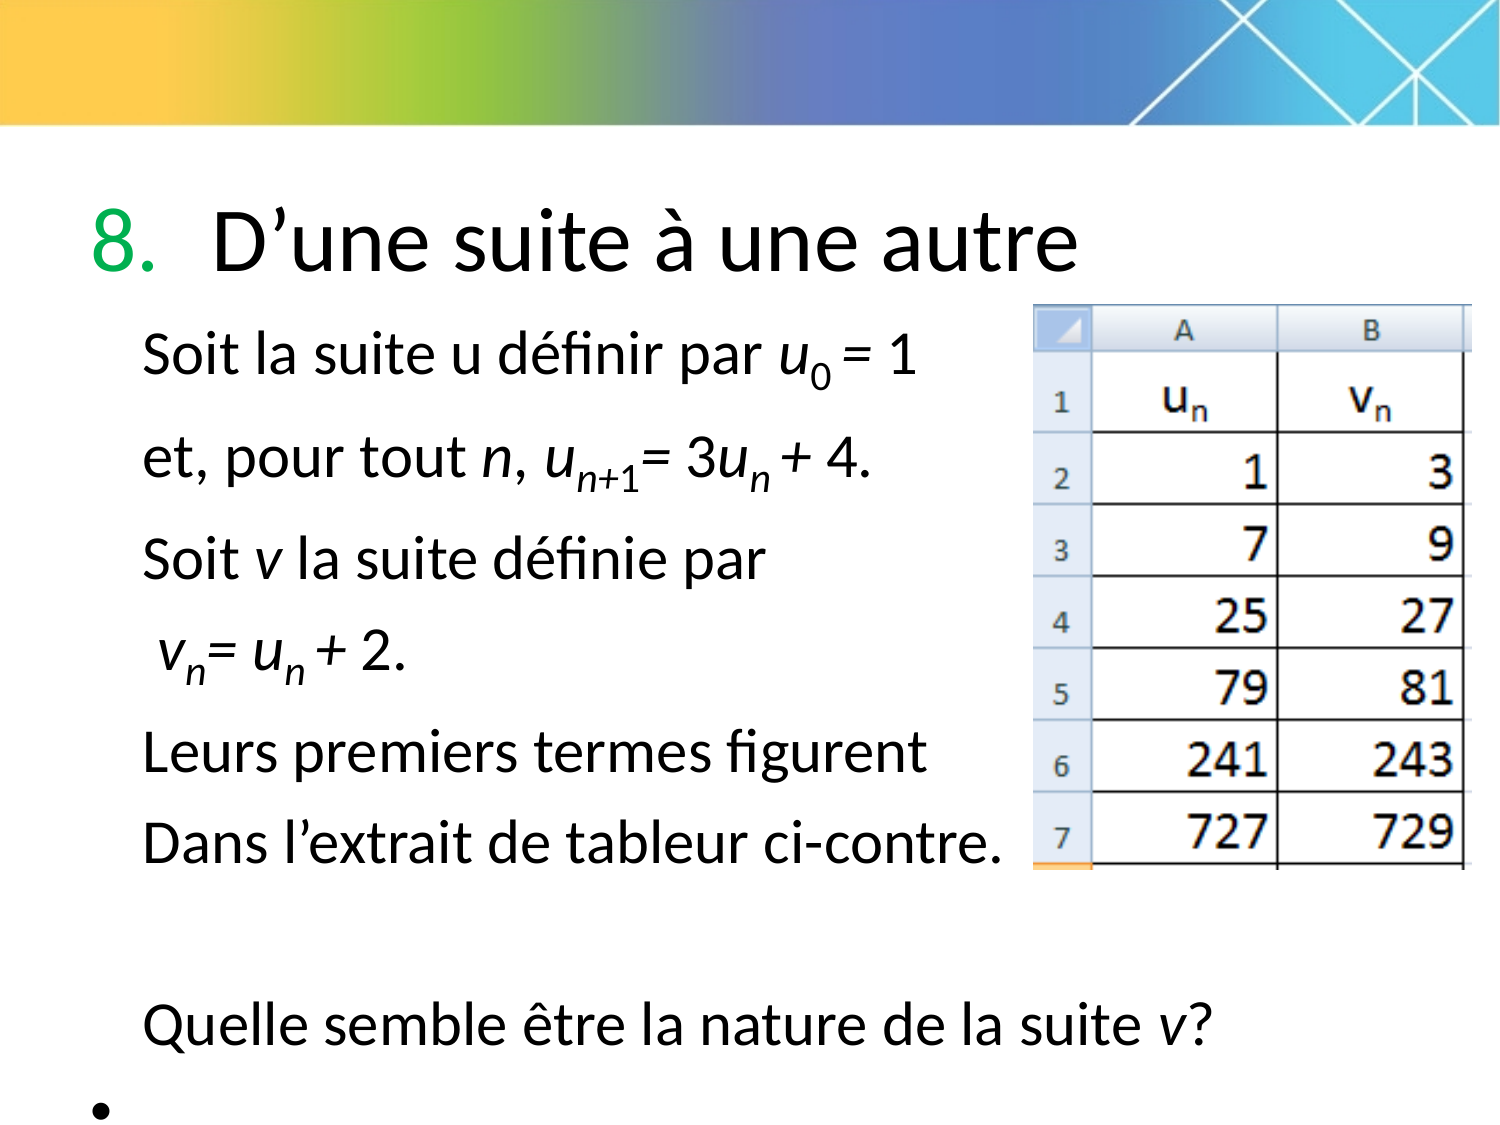

# D’une suite à une autre
Soit la suite u définir par u0 = 1
et, pour tout n, un+1= 3un + 4.
Soit v la suite définie par
 vn= un + 2.
Leurs premiers termes figurent
Dans l’extrait de tableur ci-contre.
Quelle semble être la nature de la suite v?